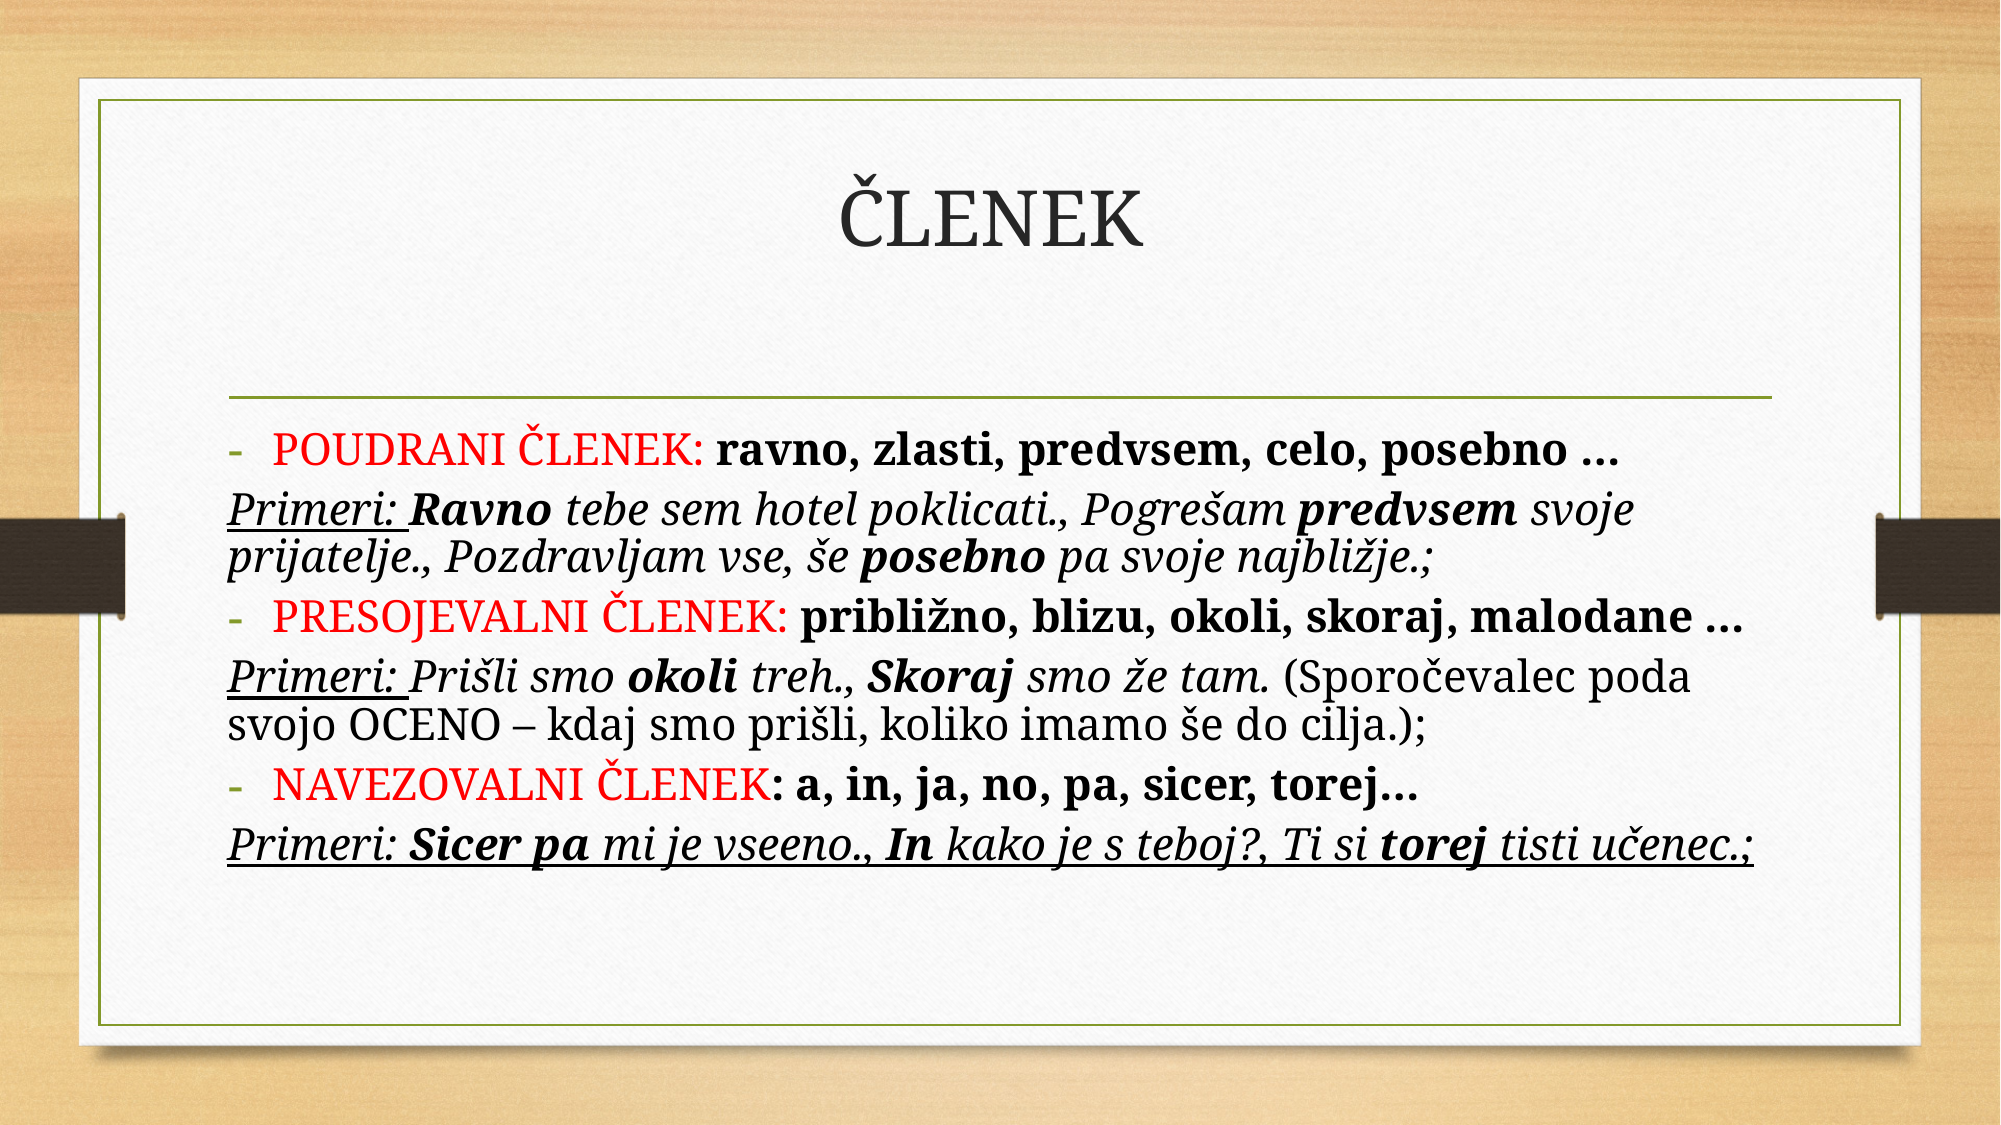

# ČLENEK
POUDRANI ČLENEK: ravno, zlasti, predvsem, celo, posebno …
Primeri: Ravno tebe sem hotel poklicati., Pogrešam predvsem svoje prijatelje., Pozdravljam vse, še posebno pa svoje najbližje.;
PRESOJEVALNI ČLENEK: približno, blizu, okoli, skoraj, malodane …
Primeri: Prišli smo okoli treh., Skoraj smo že tam. (Sporočevalec poda svojo OCENO – kdaj smo prišli, koliko imamo še do cilja.);
NAVEZOVALNI ČLENEK: a, in, ja, no, pa, sicer, torej…
Primeri: Sicer pa mi je vseeno., In kako je s teboj?, Ti si torej tisti učenec.;